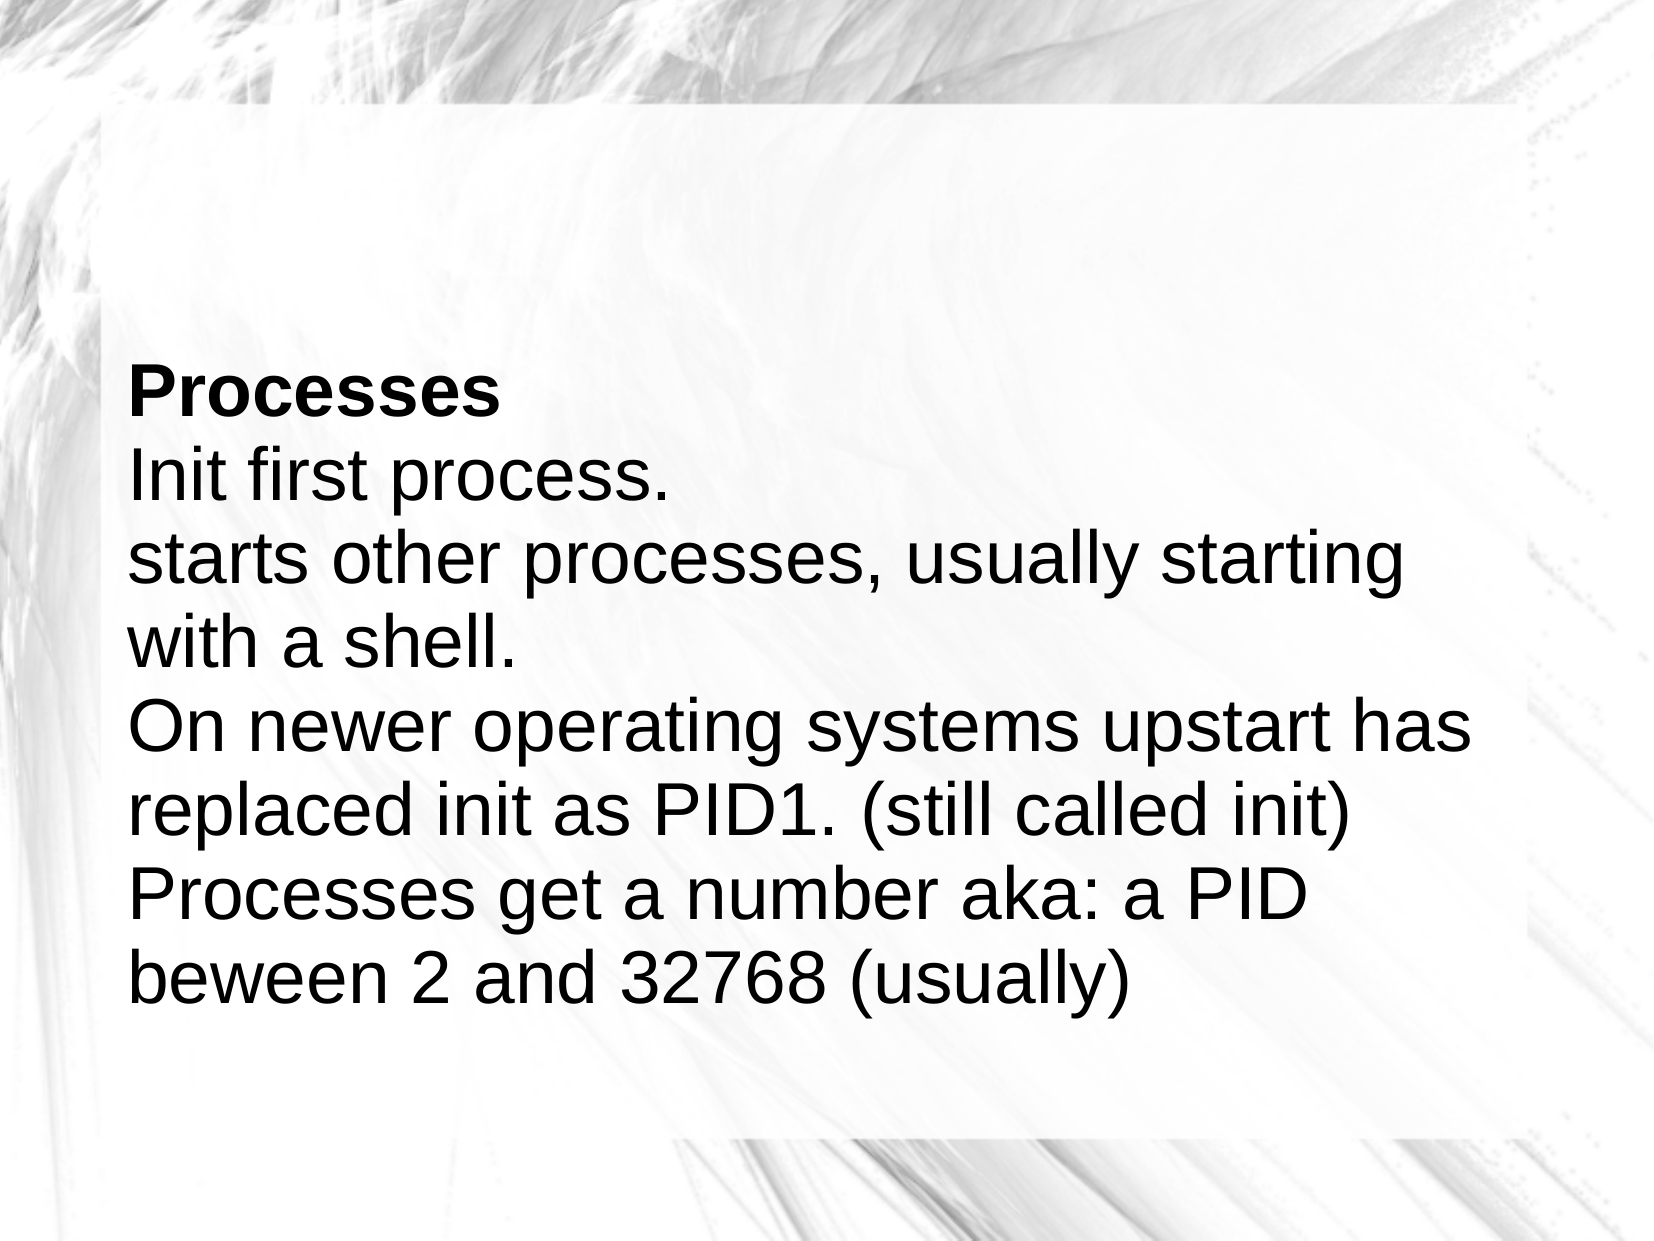

Processes
Init first process.
starts other processes, usually starting with a shell.
On newer operating systems upstart has replaced init as PID1. (still called init)
Processes get a number aka: a PID beween 2 and 32768 (usually)